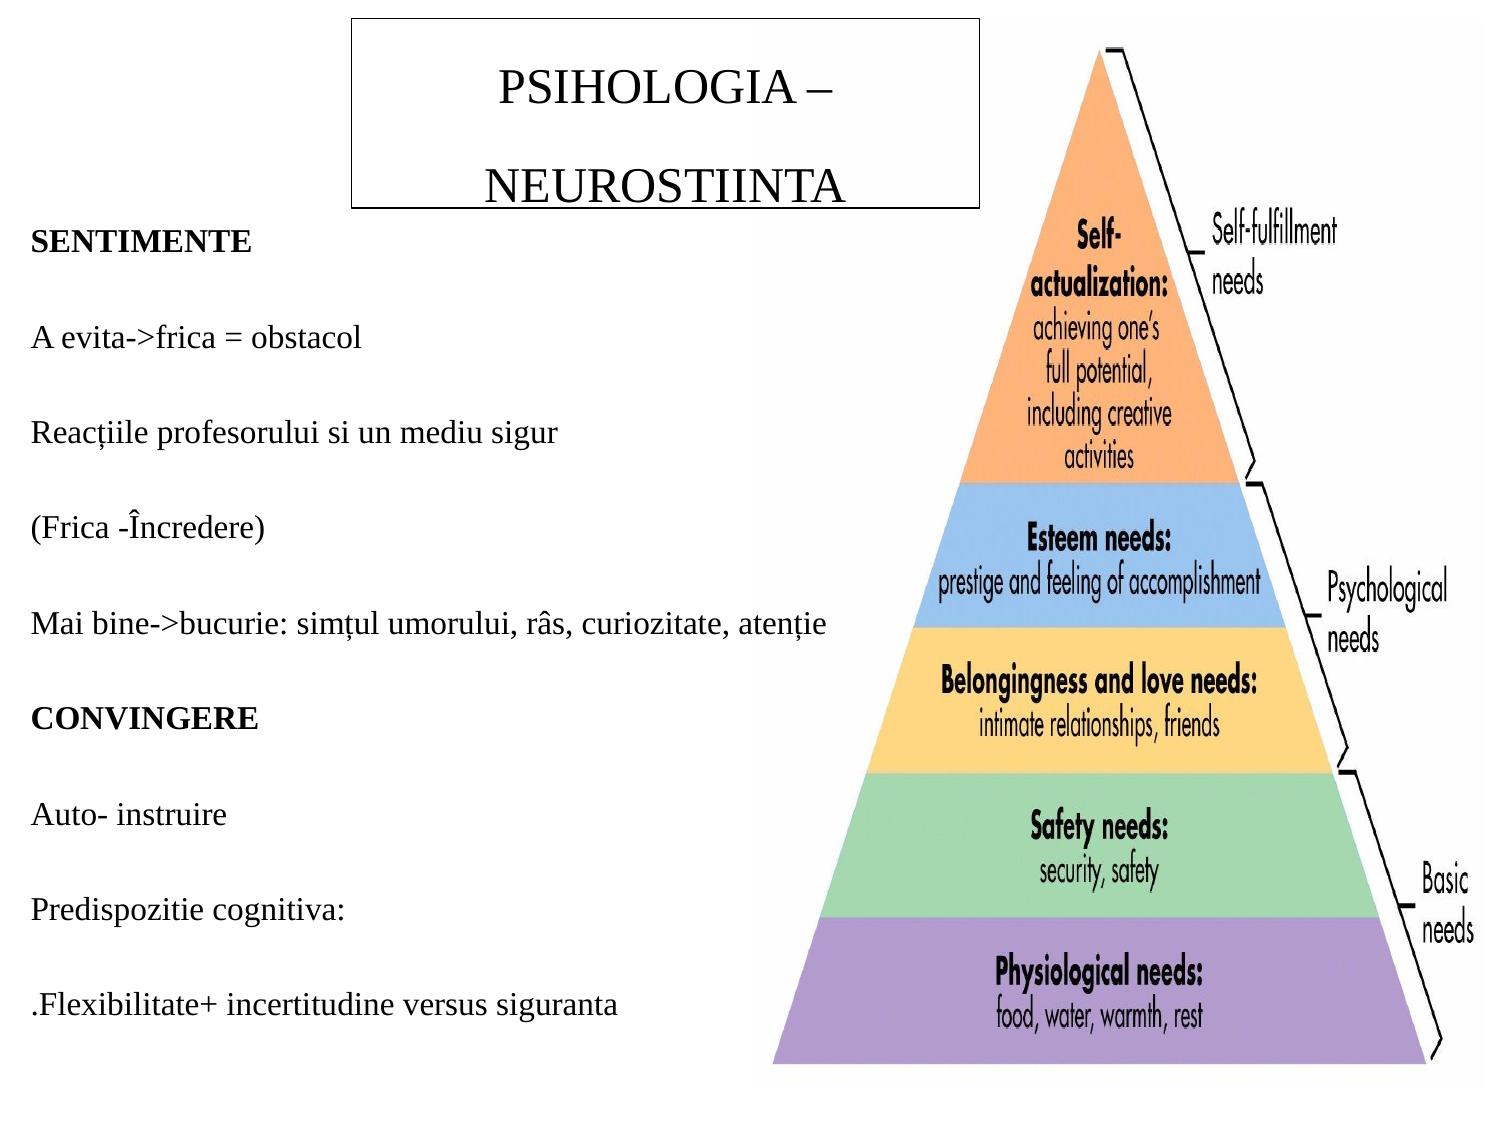

PSIHOLOGIA – NEUROSTIINTA
# SENTIMENTE
A evita->frica = obstacol
Reacțiile profesorului si un mediu sigur
(Frica -Încredere)
Mai bine->bucurie: simțul umorului, râs, curiozitate, atenție
CONVINGERE
Auto- instruire
Predispozitie cognitiva:
.Flexibilitate+ incertitudine versus siguranta
REZISTENTA LA SCHIMBARI SI NEVOI UMANE
 Creierul doreste sa supravietuiasca
 Suntem fiinte umane
. A apartine-Frica-stress